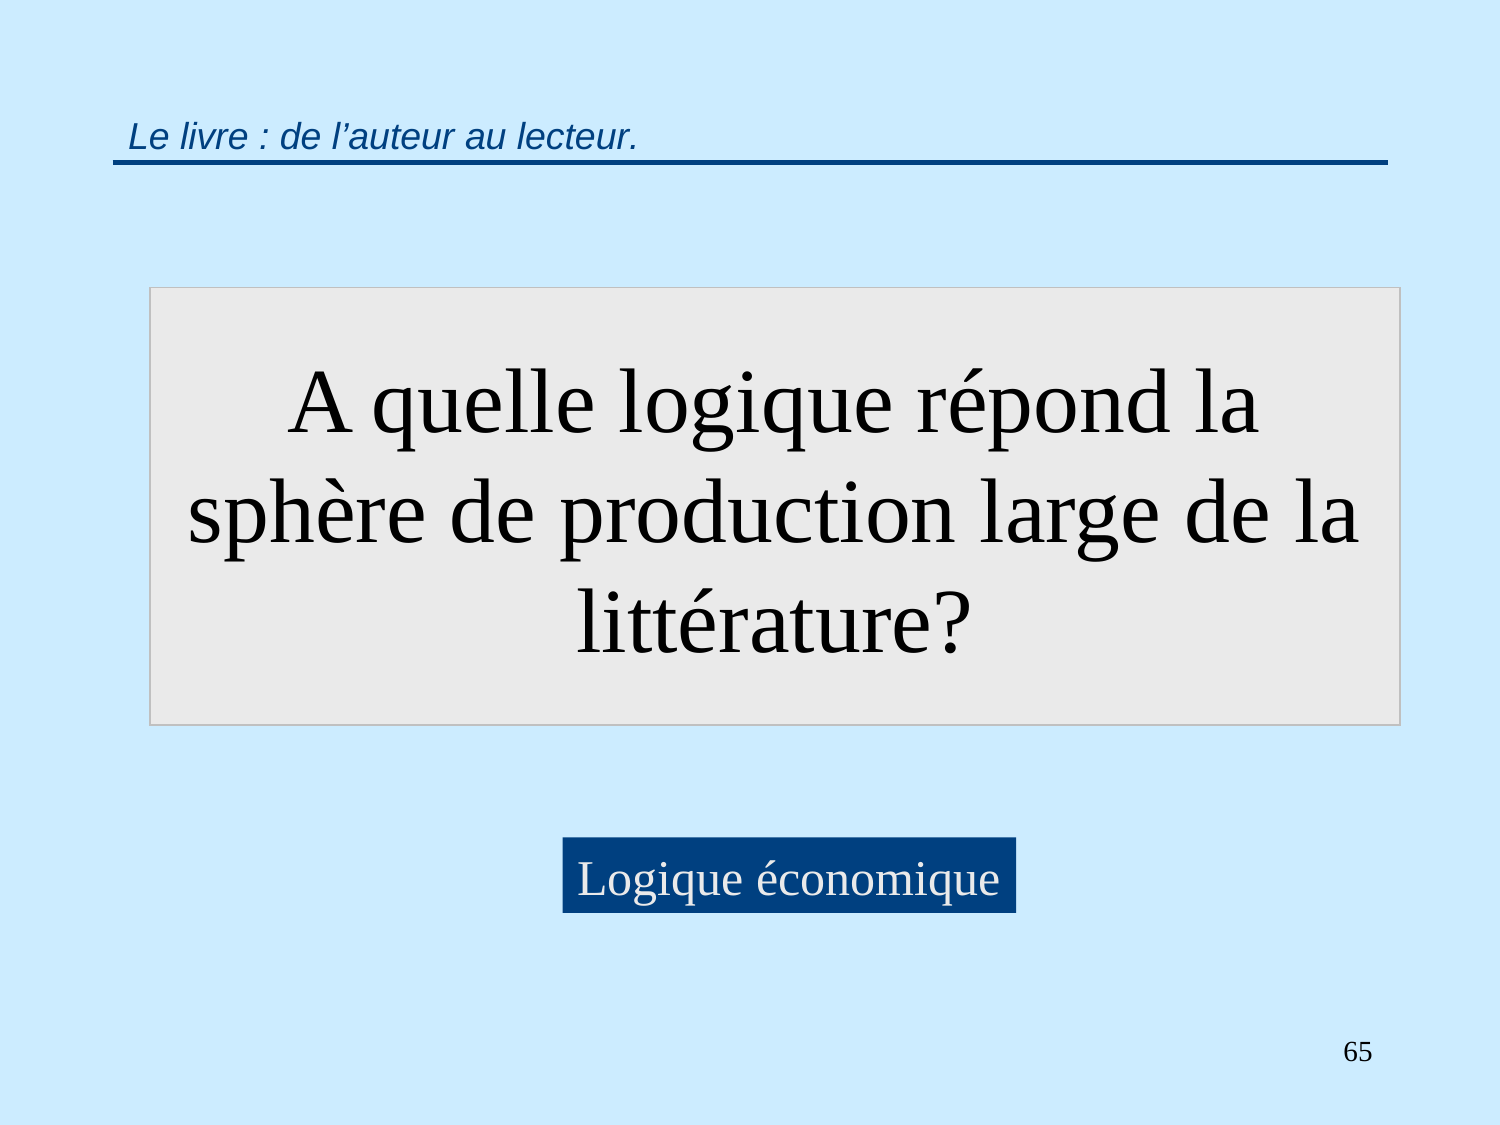

Le livre : de l’auteur au lecteur.
# A quelle logique répond la sphère de production large de la littérature?
Logique économique
65